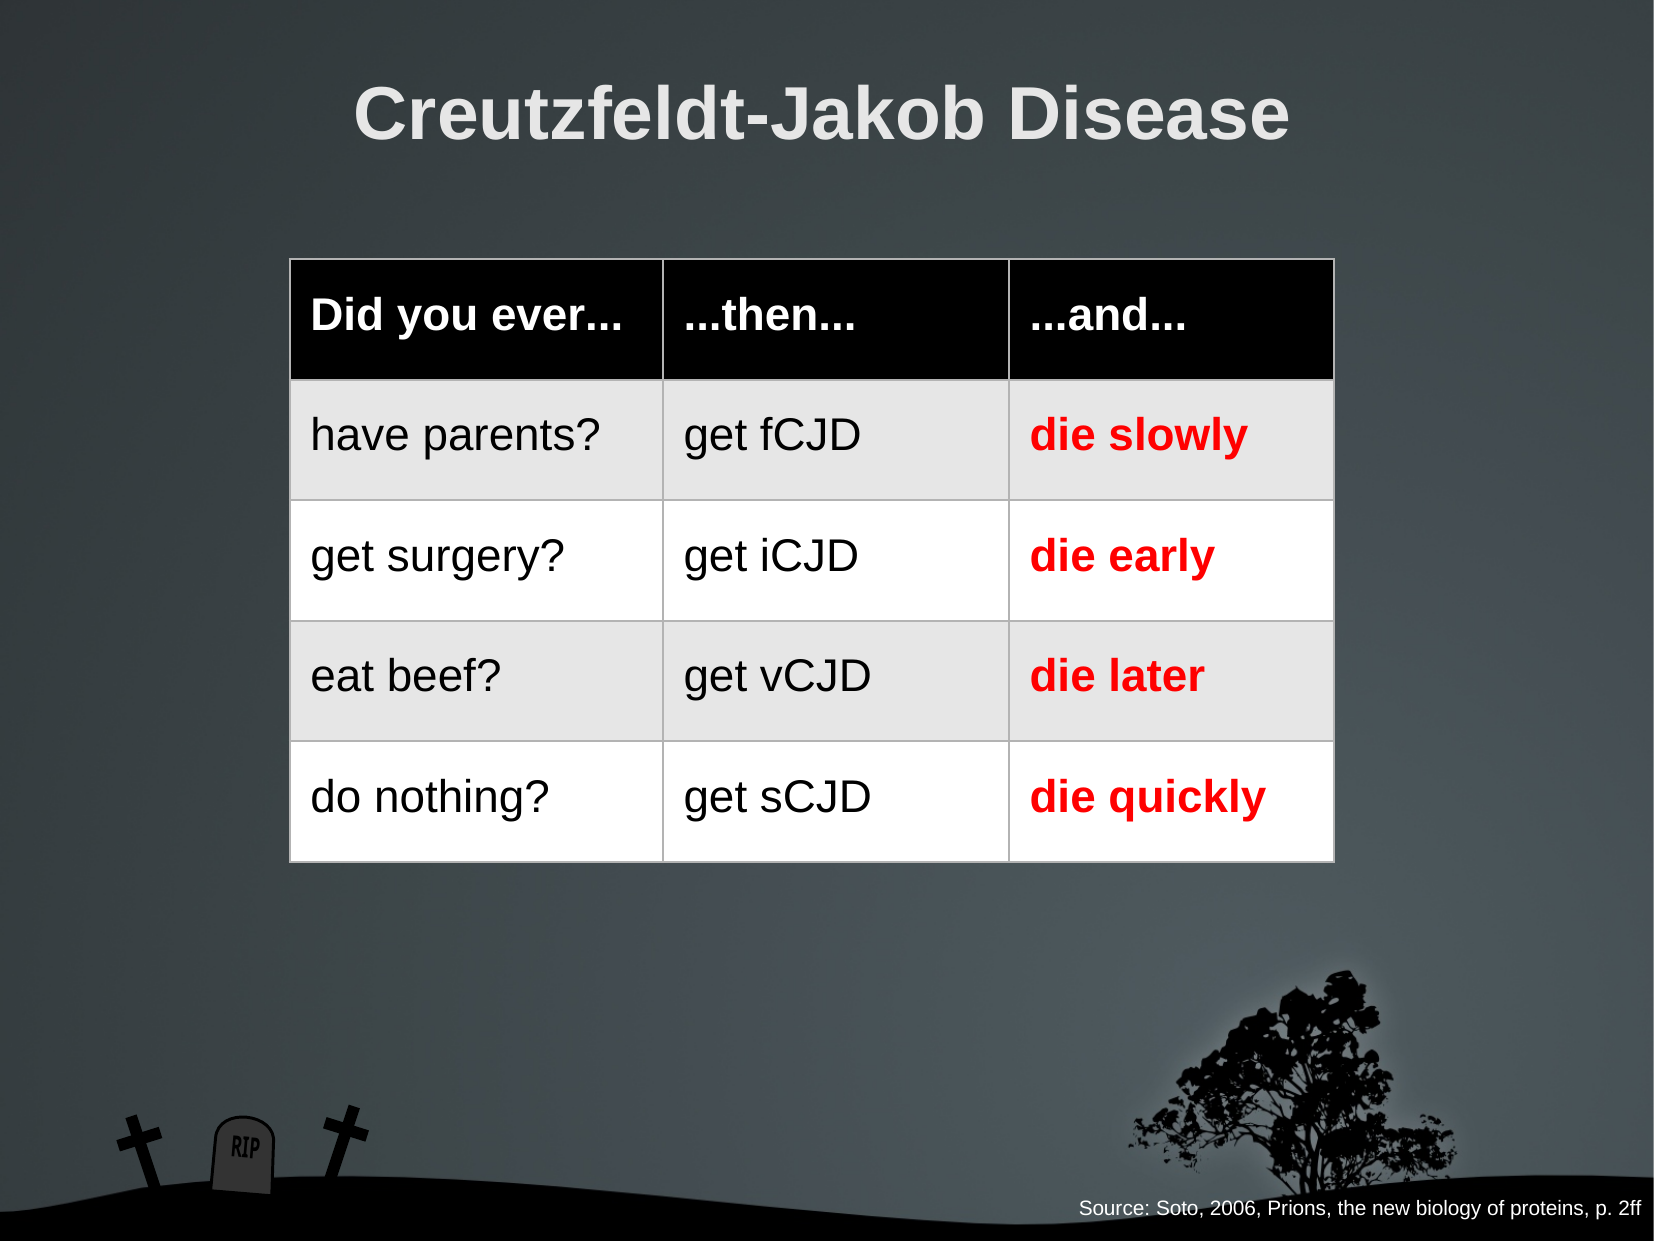

# Creutzfeldt-Jakob Disease
| Did you ever... | ...then... | ...and... |
| --- | --- | --- |
| have parents? | get fCJD | die slowly |
| get surgery? | get iCJD | die early |
| eat beef? | get vCJD | die later |
| do nothing? | get sCJD | die quickly |
RIP
Source: Soto, 2006, Prions, the new biology of proteins, p. 2ff